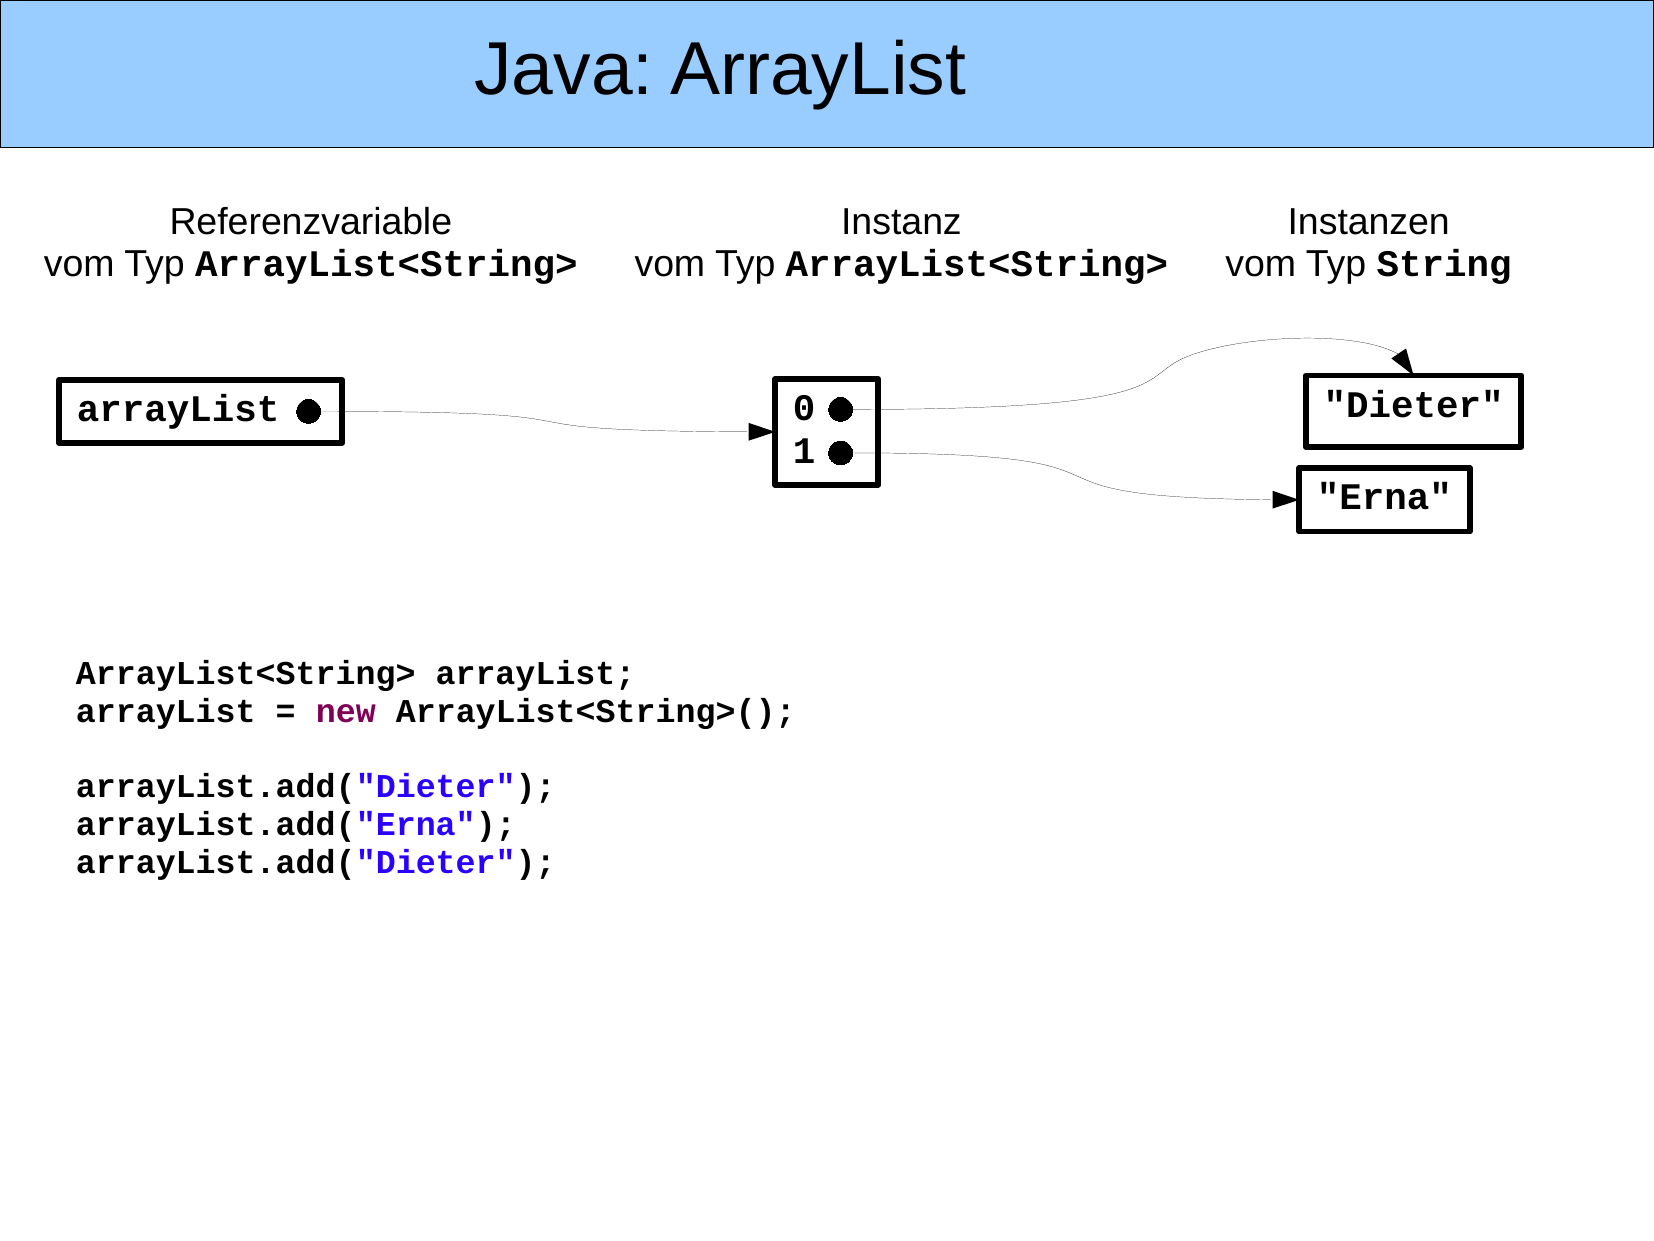

Java: ArrayList
Referenzvariable
vom Typ ArrayList<String>
Instanz
vom Typ ArrayList<String>
Instanzen
vom Typ String
"Dieter"
0
1
arrayList
"Erna"
ArrayList<String> arrayList;
arrayList = new ArrayList<String>();
arrayList.add("Dieter");
arrayList.add("Erna");
arrayList.add("Dieter");